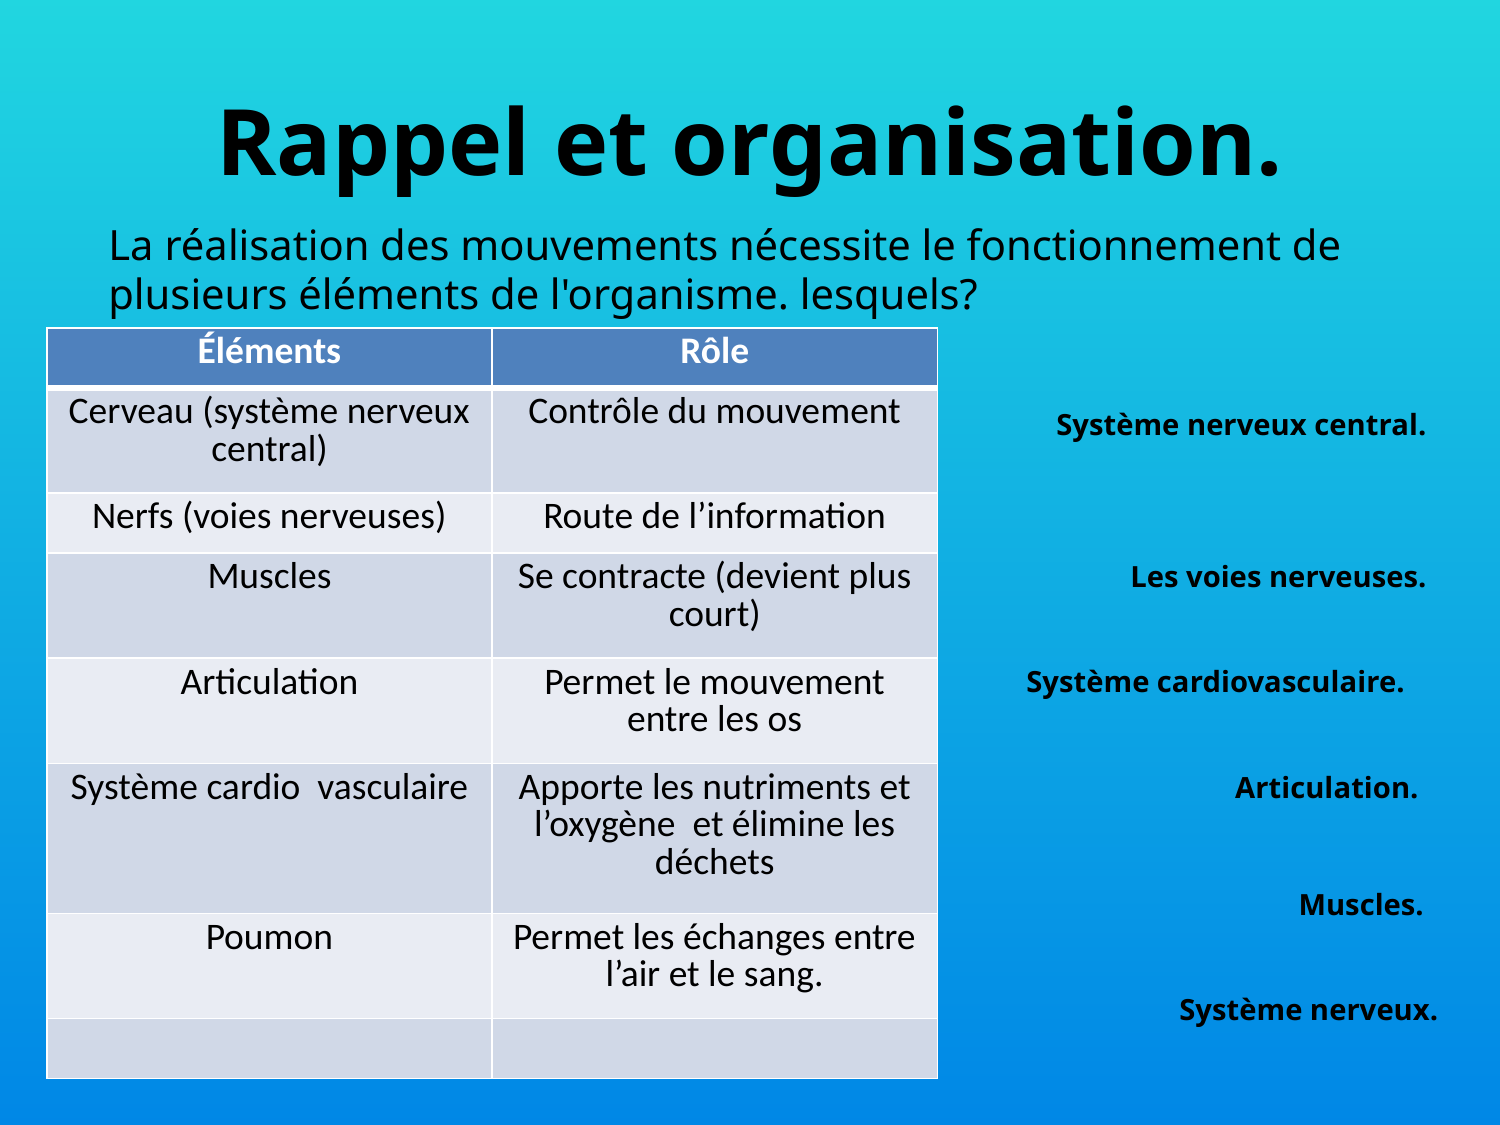

# Rappel et organisation.
La réalisation des mouvements nécessite le fonctionnement de plusieurs éléments de l'organisme. lesquels?
| Éléments | Rôle |
| --- | --- |
| Cerveau (système nerveux central) | Contrôle du mouvement |
| Nerfs (voies nerveuses) | Route de l’information |
| Muscles | Se contracte (devient plus court) |
| Articulation | Permet le mouvement entre les os |
| Système cardio vasculaire | Apporte les nutriments et l’oxygène et élimine les déchets |
| Poumon | Permet les échanges entre l’air et le sang. |
| | |
Système nerveux central.
Les voies nerveuses.
Système cardiovasculaire.
Articulation.
Muscles.
Système nerveux.